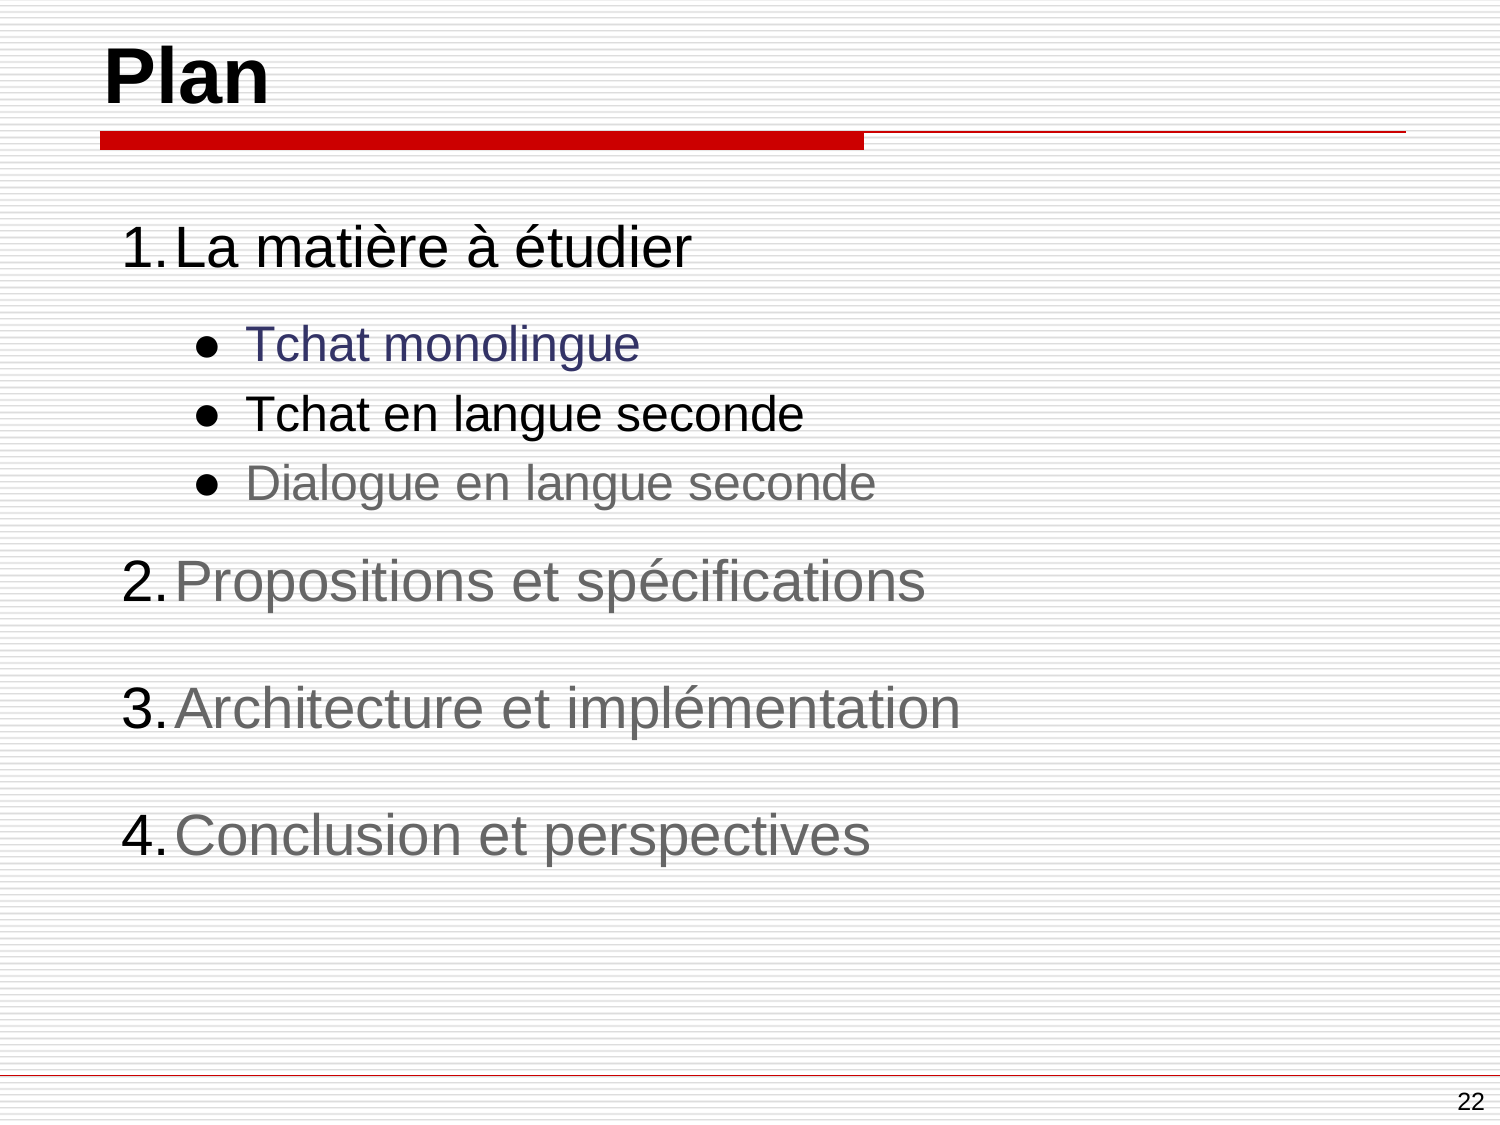

Plan
# La matière à étudier
Tchat monolingue
Tchat en langue seconde
Dialogue en langue seconde
Propositions et spécifications
Architecture et implémentation
Conclusion et perspectives
22